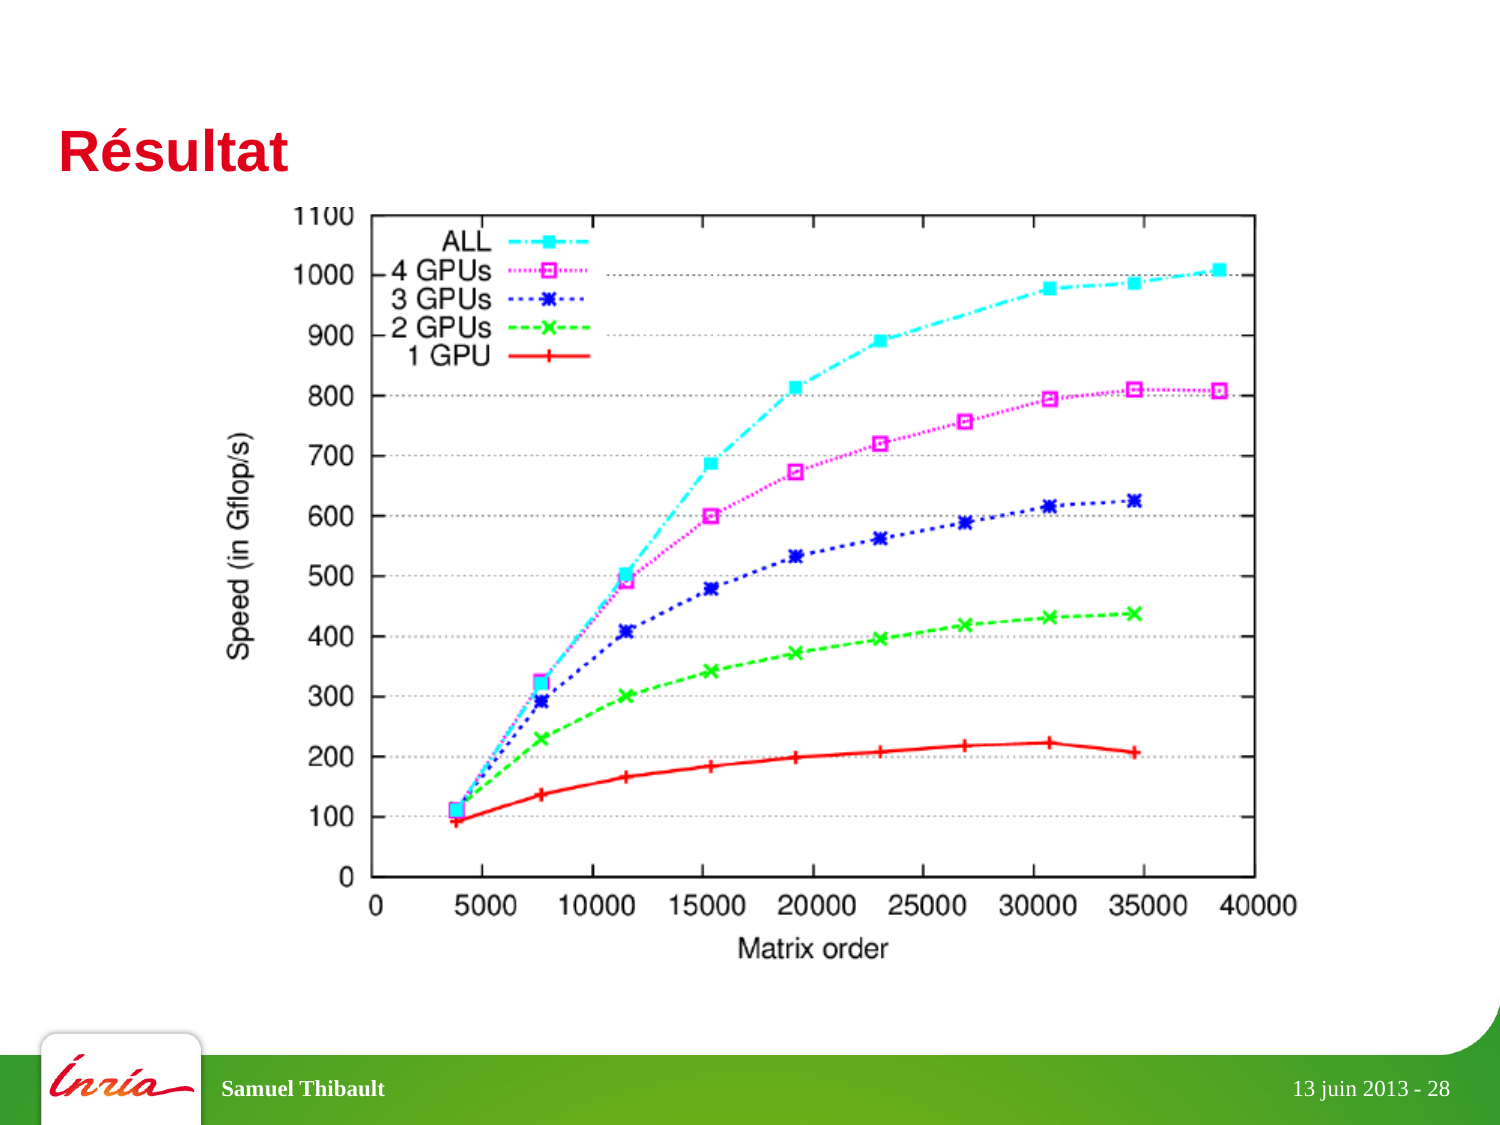

# Résultat
28
Samuel Thibault
13 juin 2013